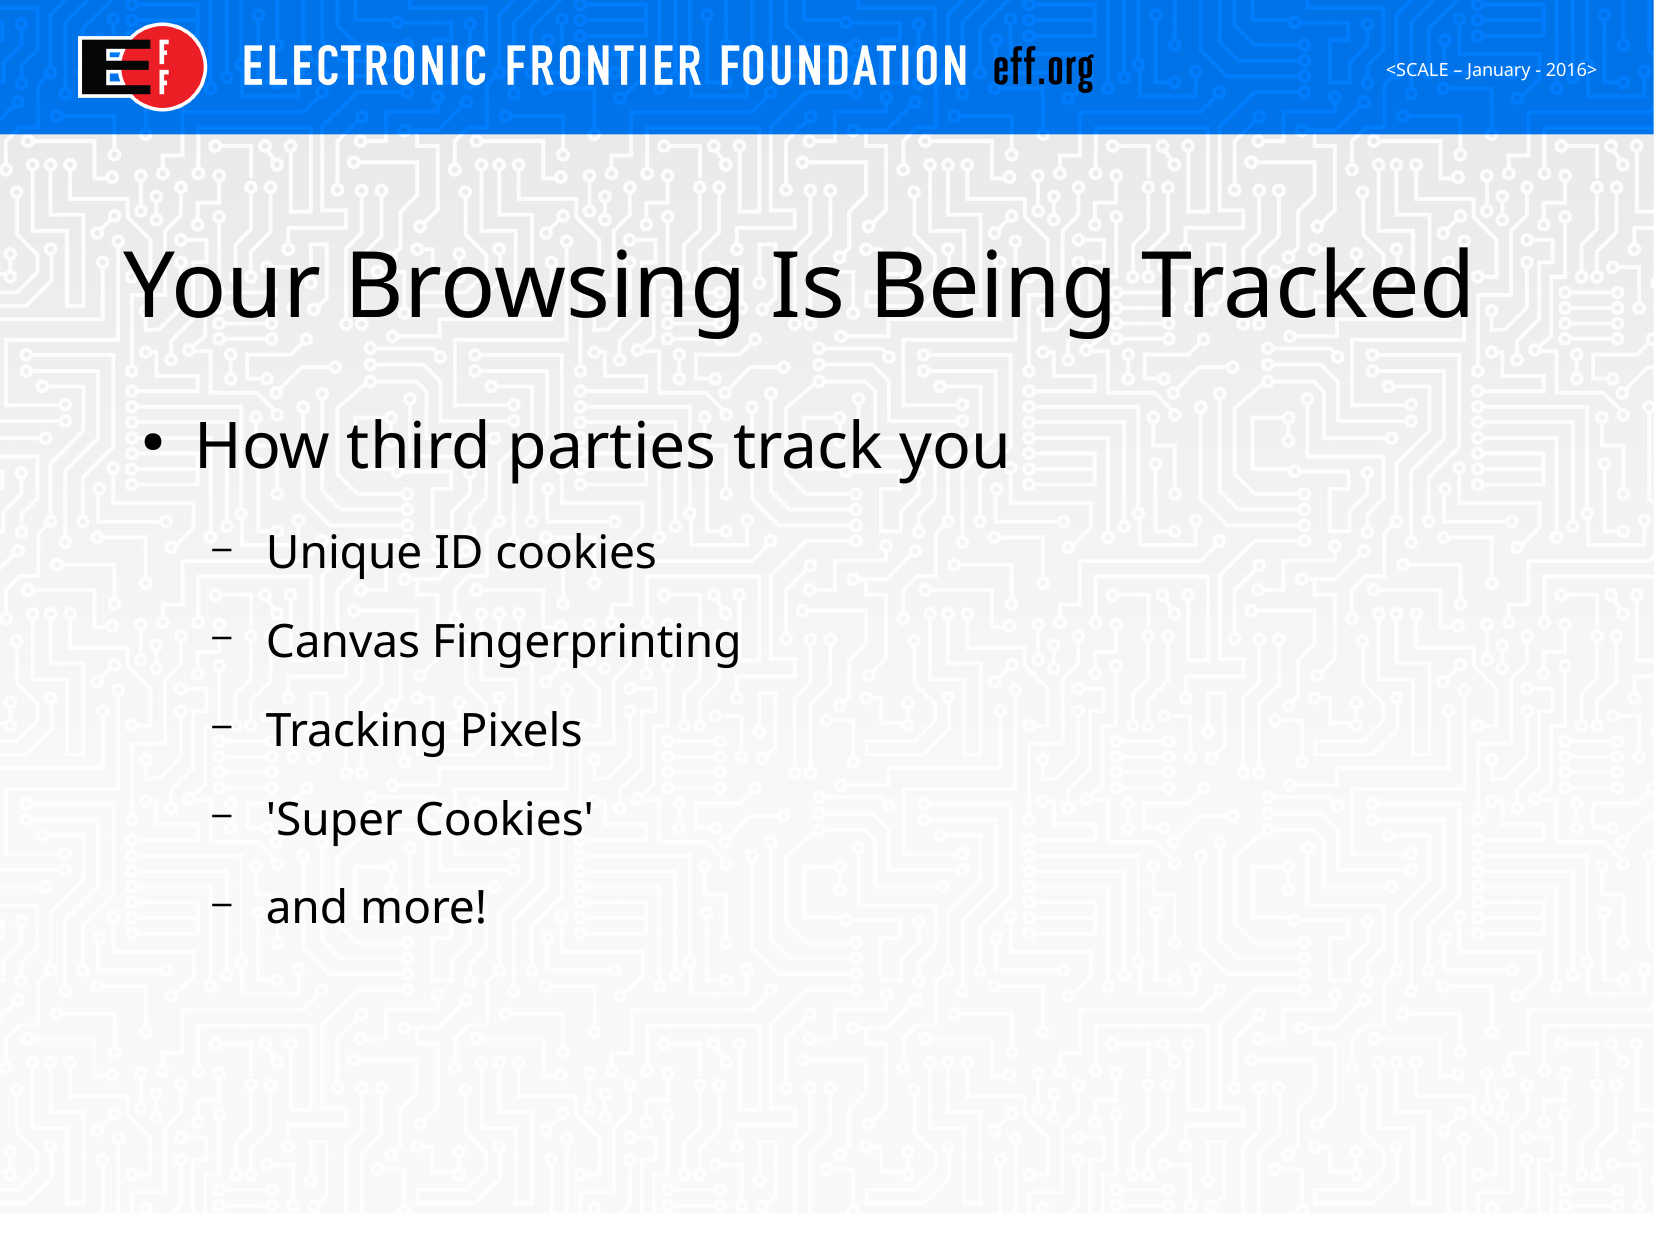

# Your Browsing Is Being Tracked
How third parties track you
Unique ID cookies
Canvas Fingerprinting
Tracking Pixels
'Super Cookies'
and more!